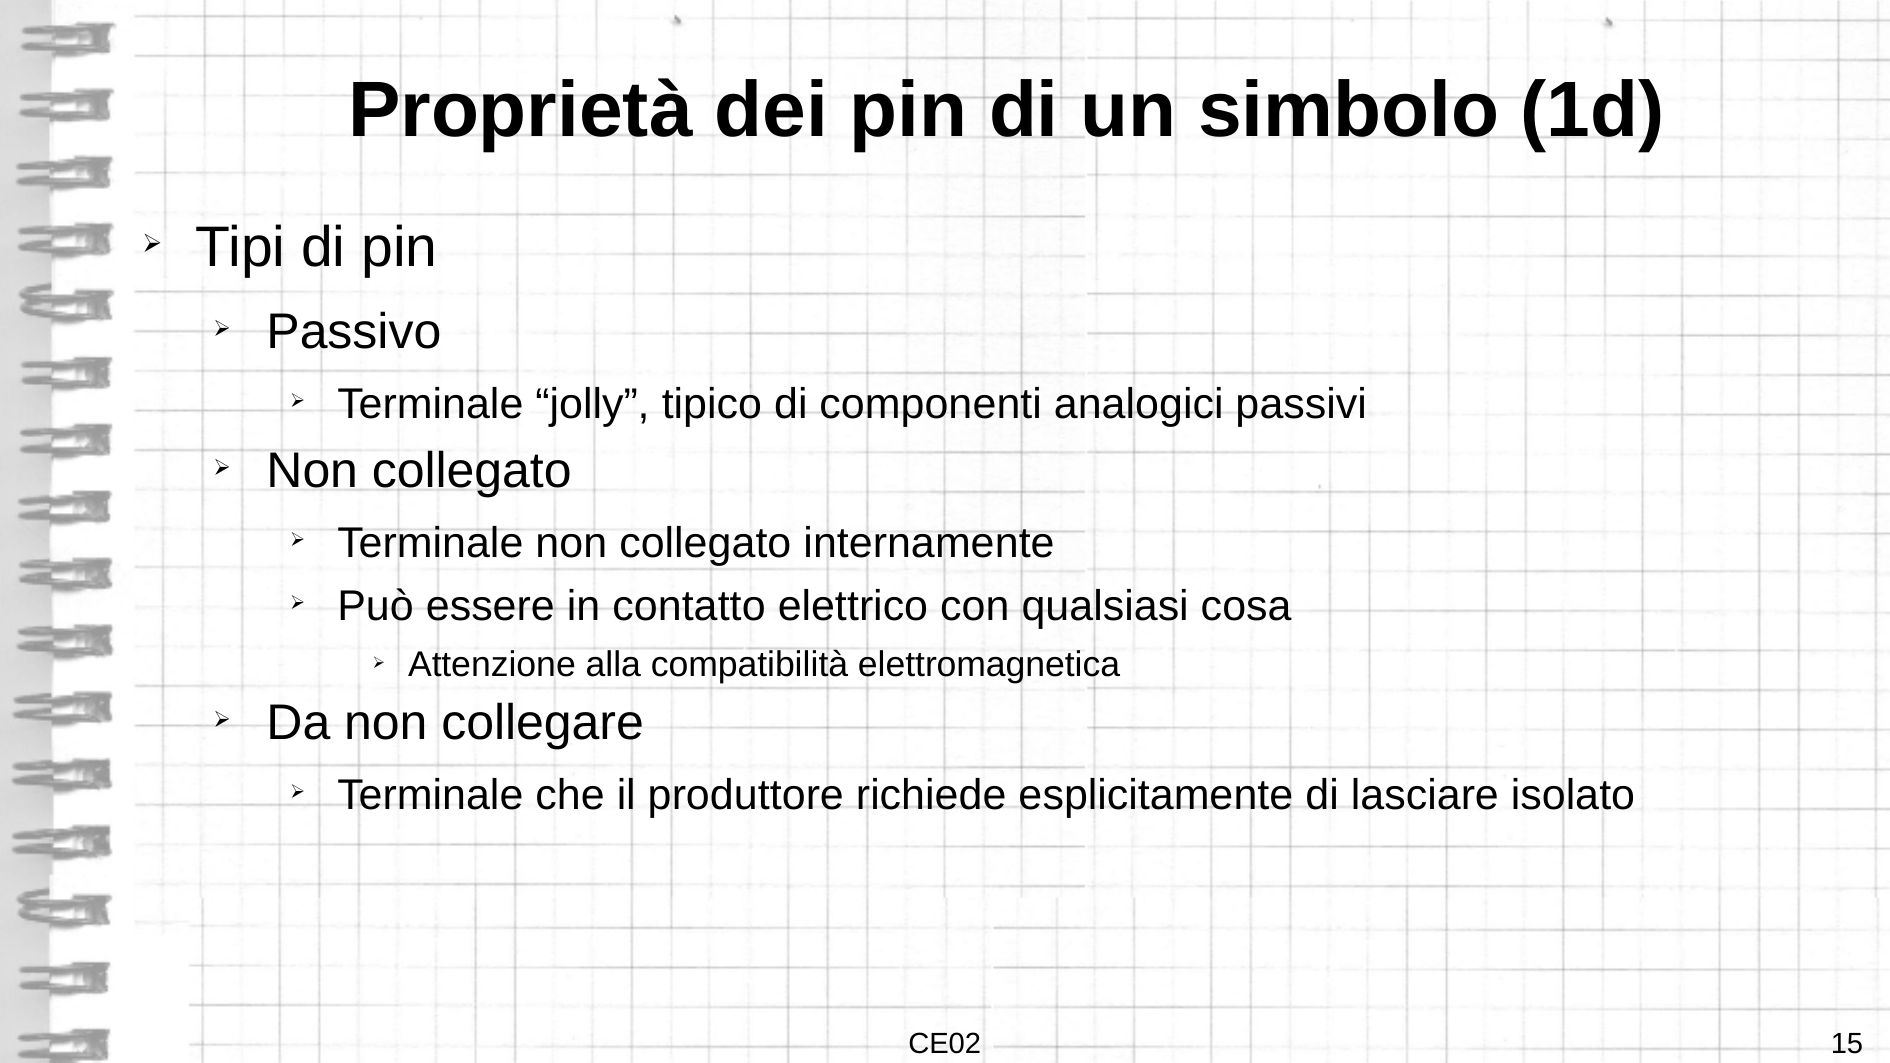

# Proprietà dei pin di un simbolo (1d)
Tipi di pin
Passivo
Terminale “jolly”, tipico di componenti analogici passivi
Non collegato
Terminale non collegato internamente
Può essere in contatto elettrico con qualsiasi cosa
Attenzione alla compatibilità elettromagnetica
Da non collegare
Terminale che il produttore richiede esplicitamente di lasciare isolato
CE02
15